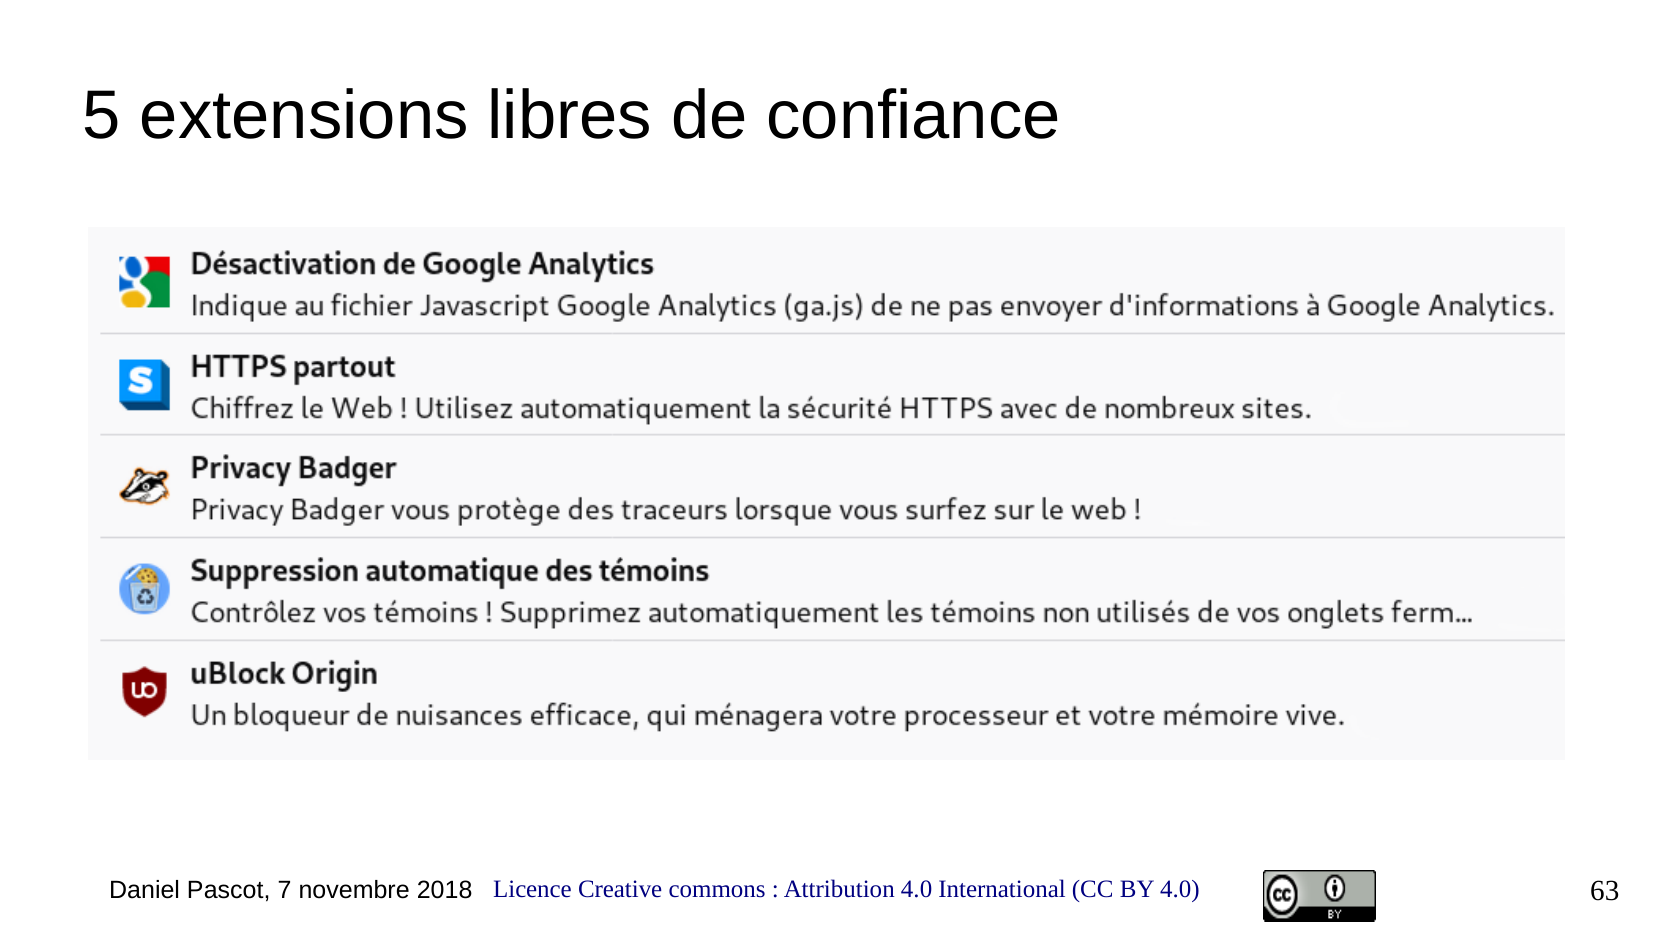

# 5 extensions libres de confiance
63